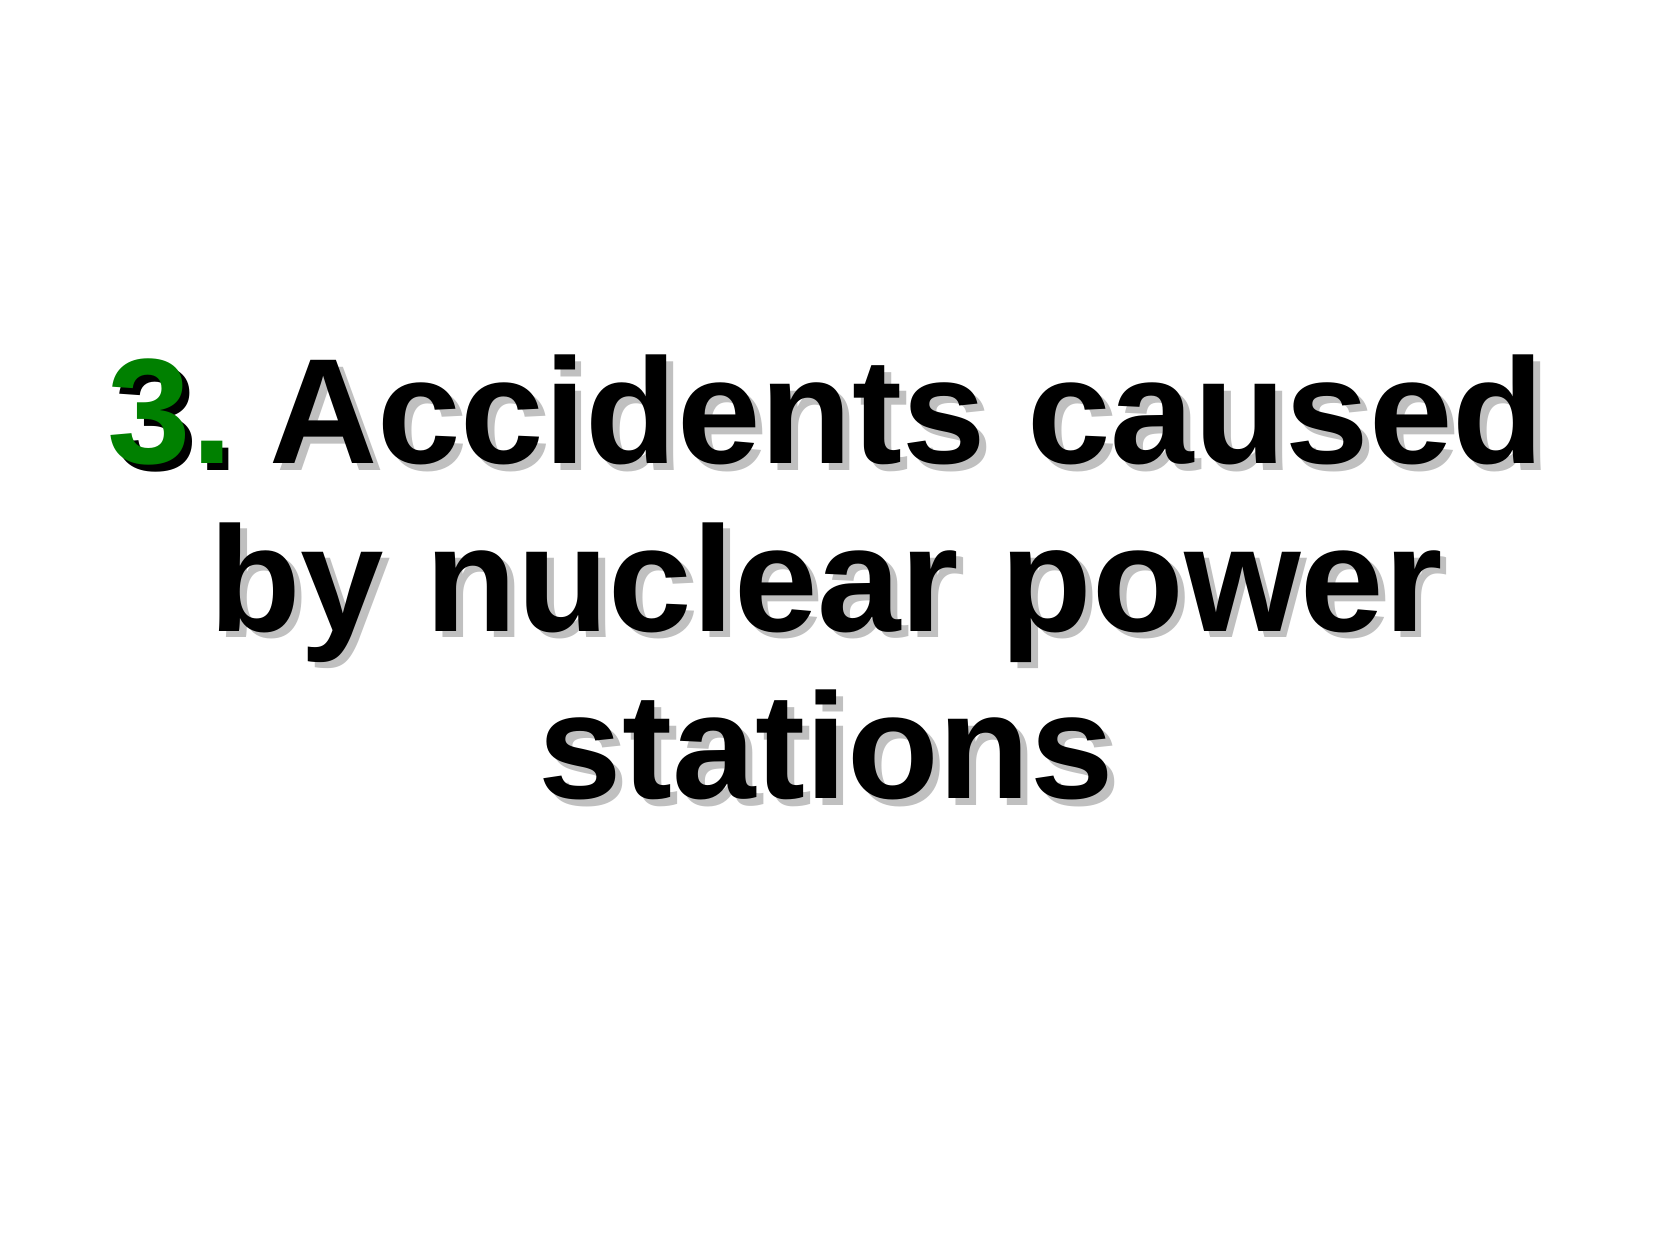

# 3. Accidents caused by nuclear power stations